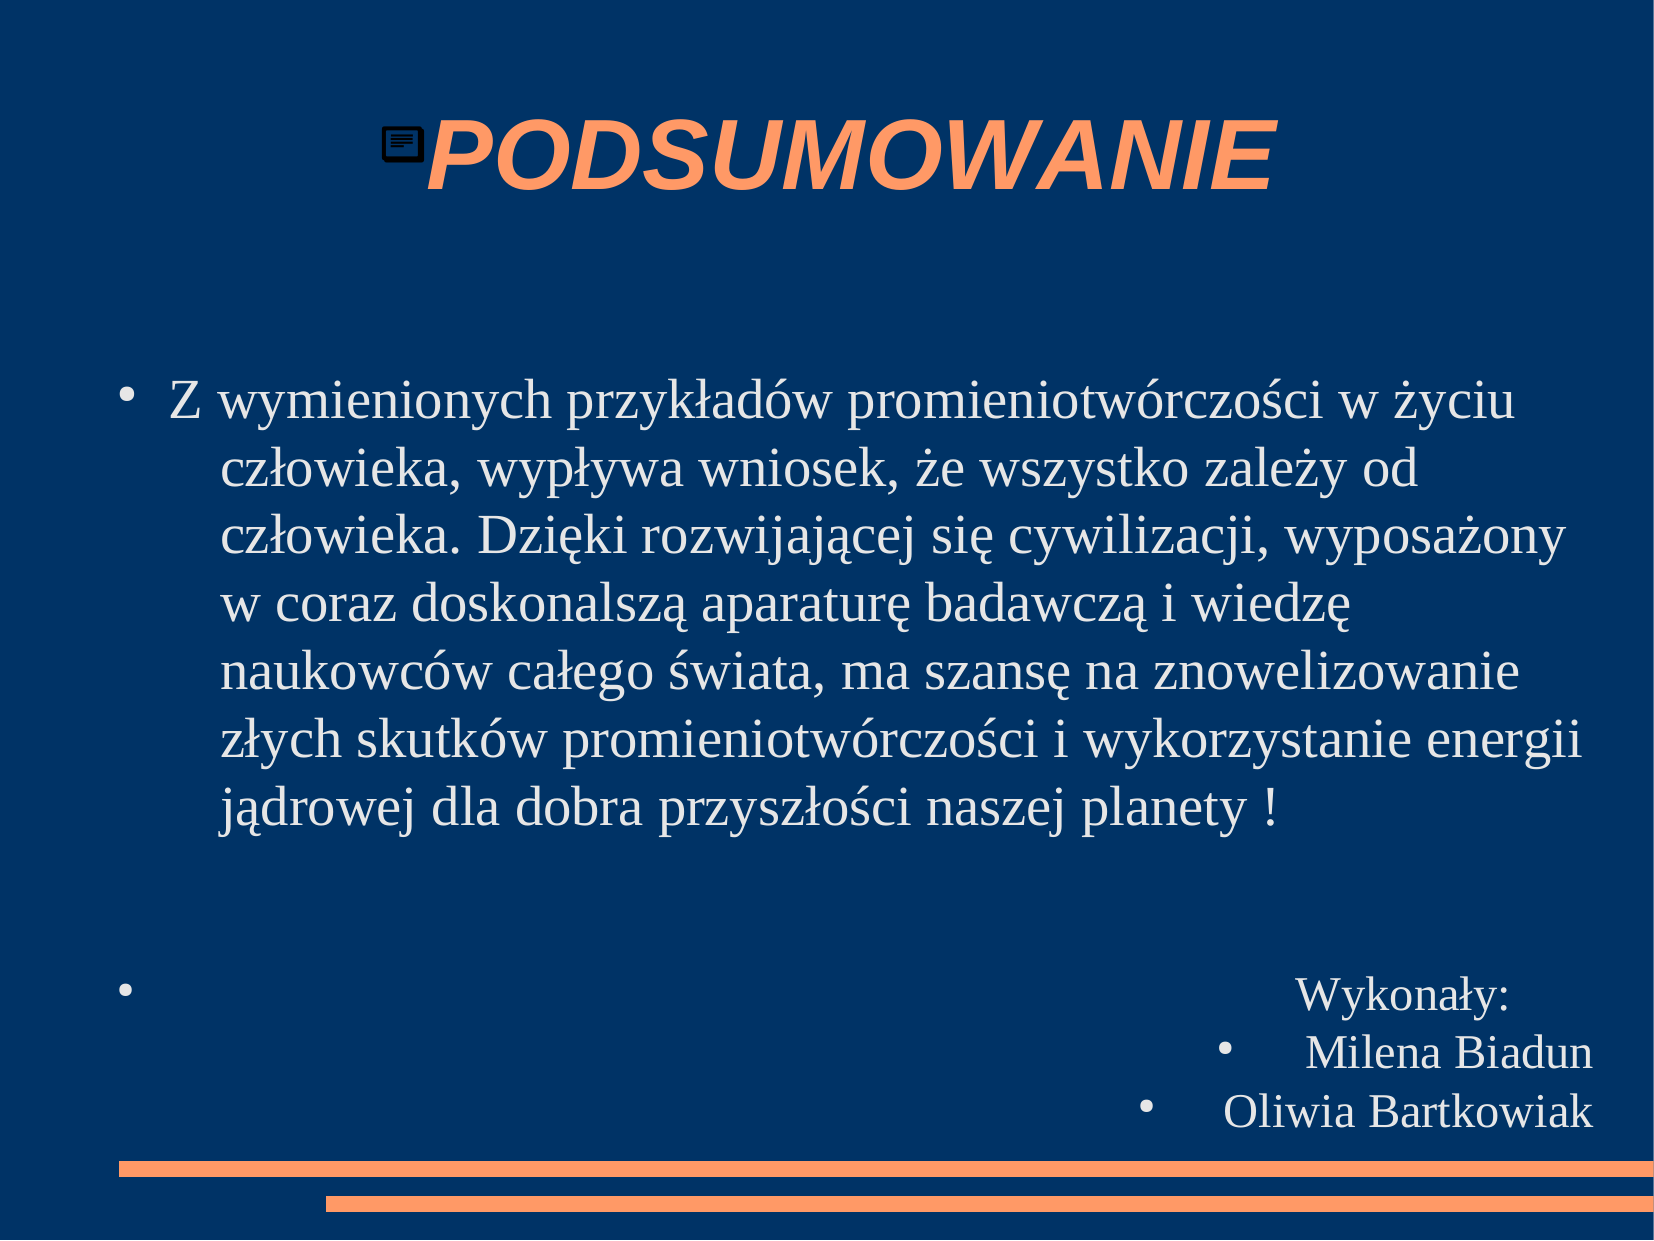

# PODSUMOWANIE
Z wymienionych przykładów promieniotwórczości w życiu człowieka, wypływa wniosek, że wszystko zależy od człowieka. Dzięki rozwijającej się cywilizacji, wyposażony w coraz doskonalszą aparaturę badawczą i wiedzę naukowców całego świata, ma szansę na znowelizowanie złych skutków promieniotwórczości i wykorzystanie energii jądrowej dla dobra przyszłości naszej planety !
 Wykonały:
Milena Biadun
Oliwia Bartkowiak